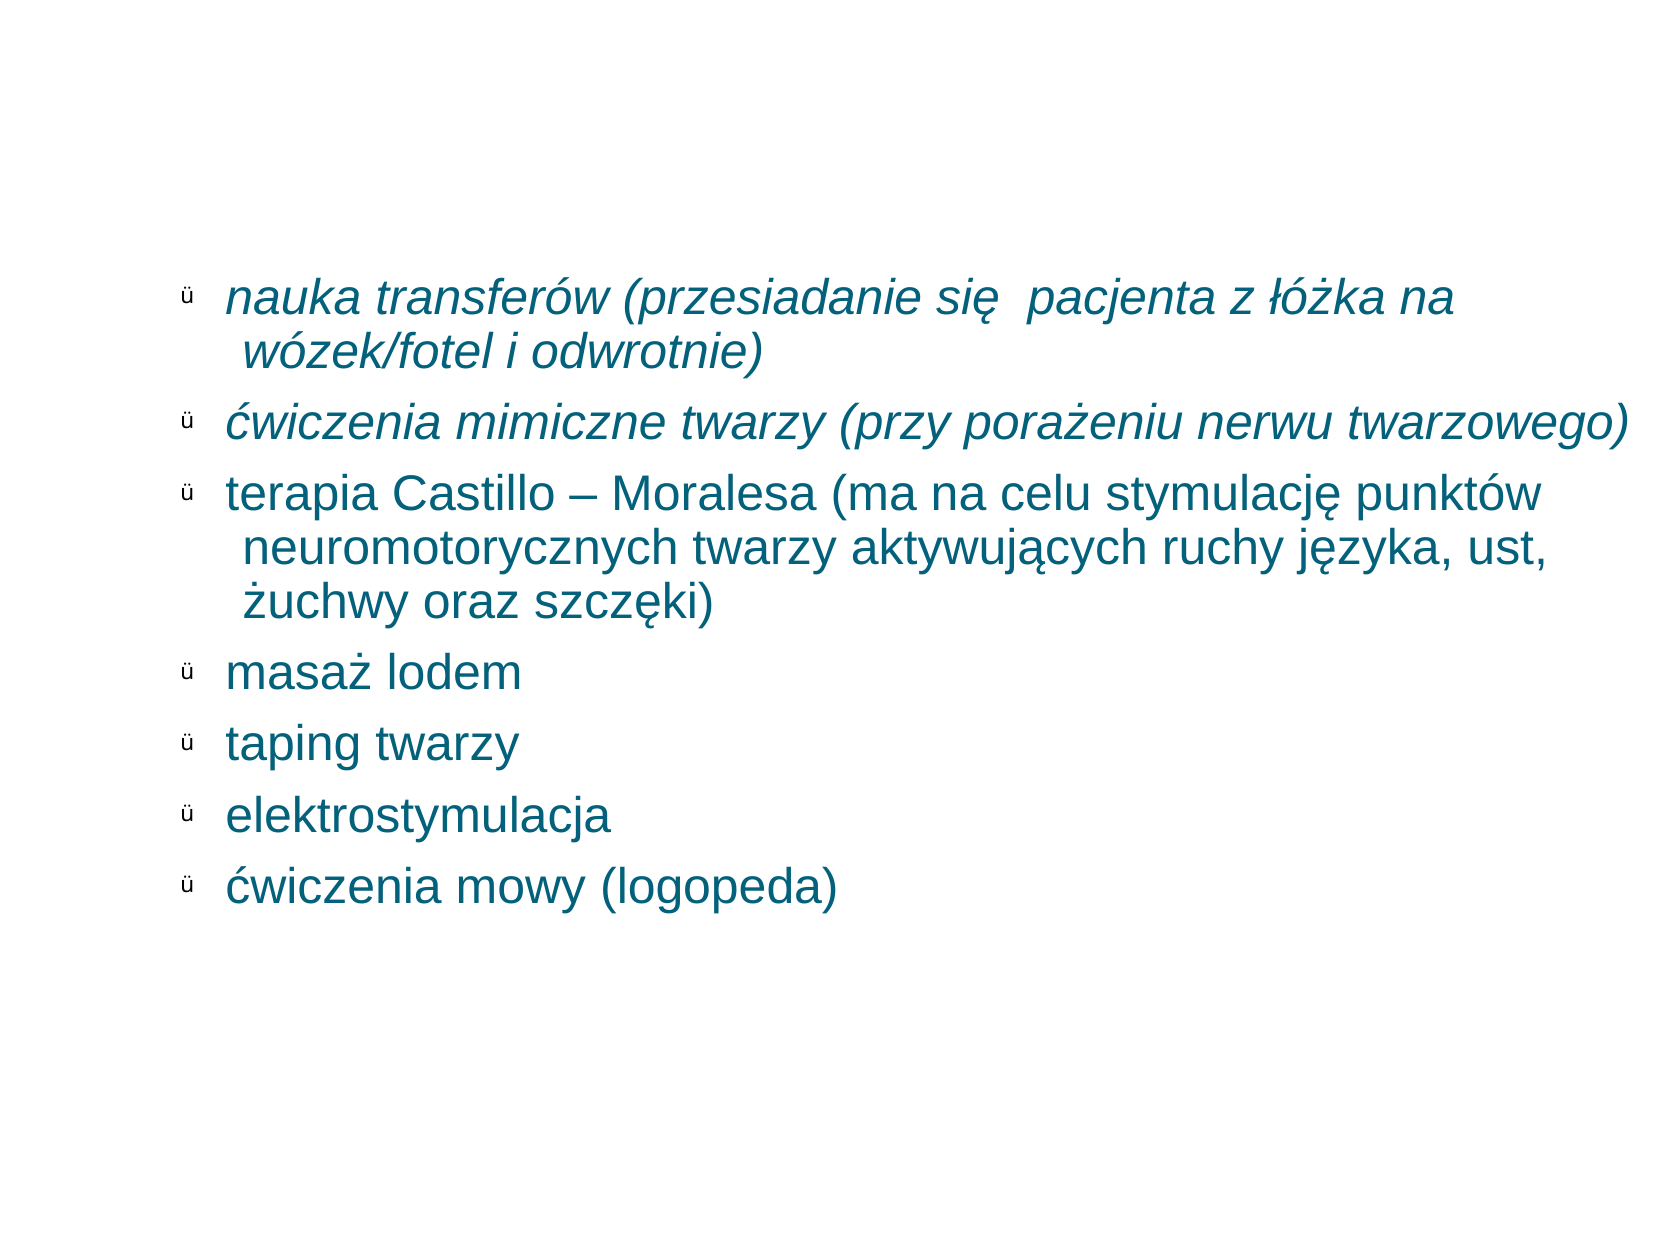

# nauka transferów (przesiadanie się pacjenta z łóżka na wózek/fotel i odwrotnie)
 ćwiczenia mimiczne twarzy (przy porażeniu nerwu twarzowego)
 terapia Castillo – Moralesa (ma na celu stymulację punktów neuromotorycznych twarzy aktywujących ruchy języka, ust, żuchwy oraz szczęki)
 masaż lodem
 taping twarzy
 elektrostymulacja
 ćwiczenia mowy (logopeda)